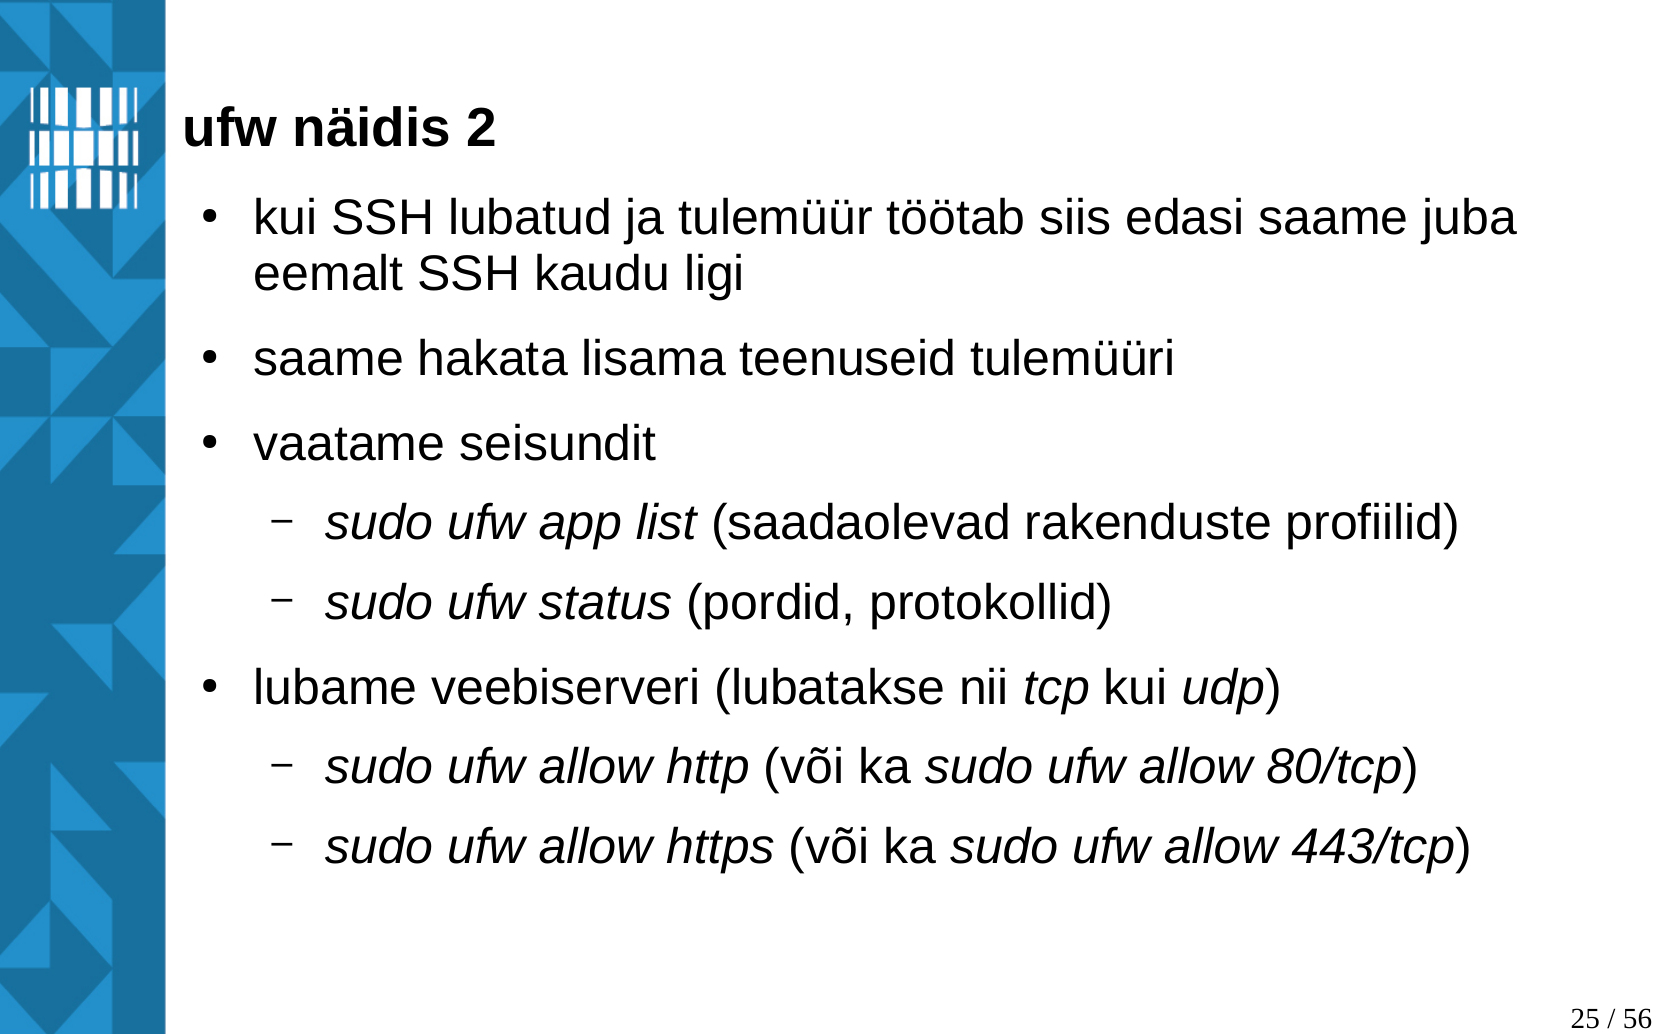

# ufw näidis 2
kui SSH lubatud ja tulemüür töötab siis edasi saame juba eemalt SSH kaudu ligi
saame hakata lisama teenuseid tulemüüri
vaatame seisundit
sudo ufw app list (saadaolevad rakenduste profiilid)
sudo ufw status (pordid, protokollid)
lubame veebiserveri (lubatakse nii tcp kui udp)
sudo ufw allow http (või ka sudo ufw allow 80/tcp)
sudo ufw allow https (või ka sudo ufw allow 443/tcp)
25